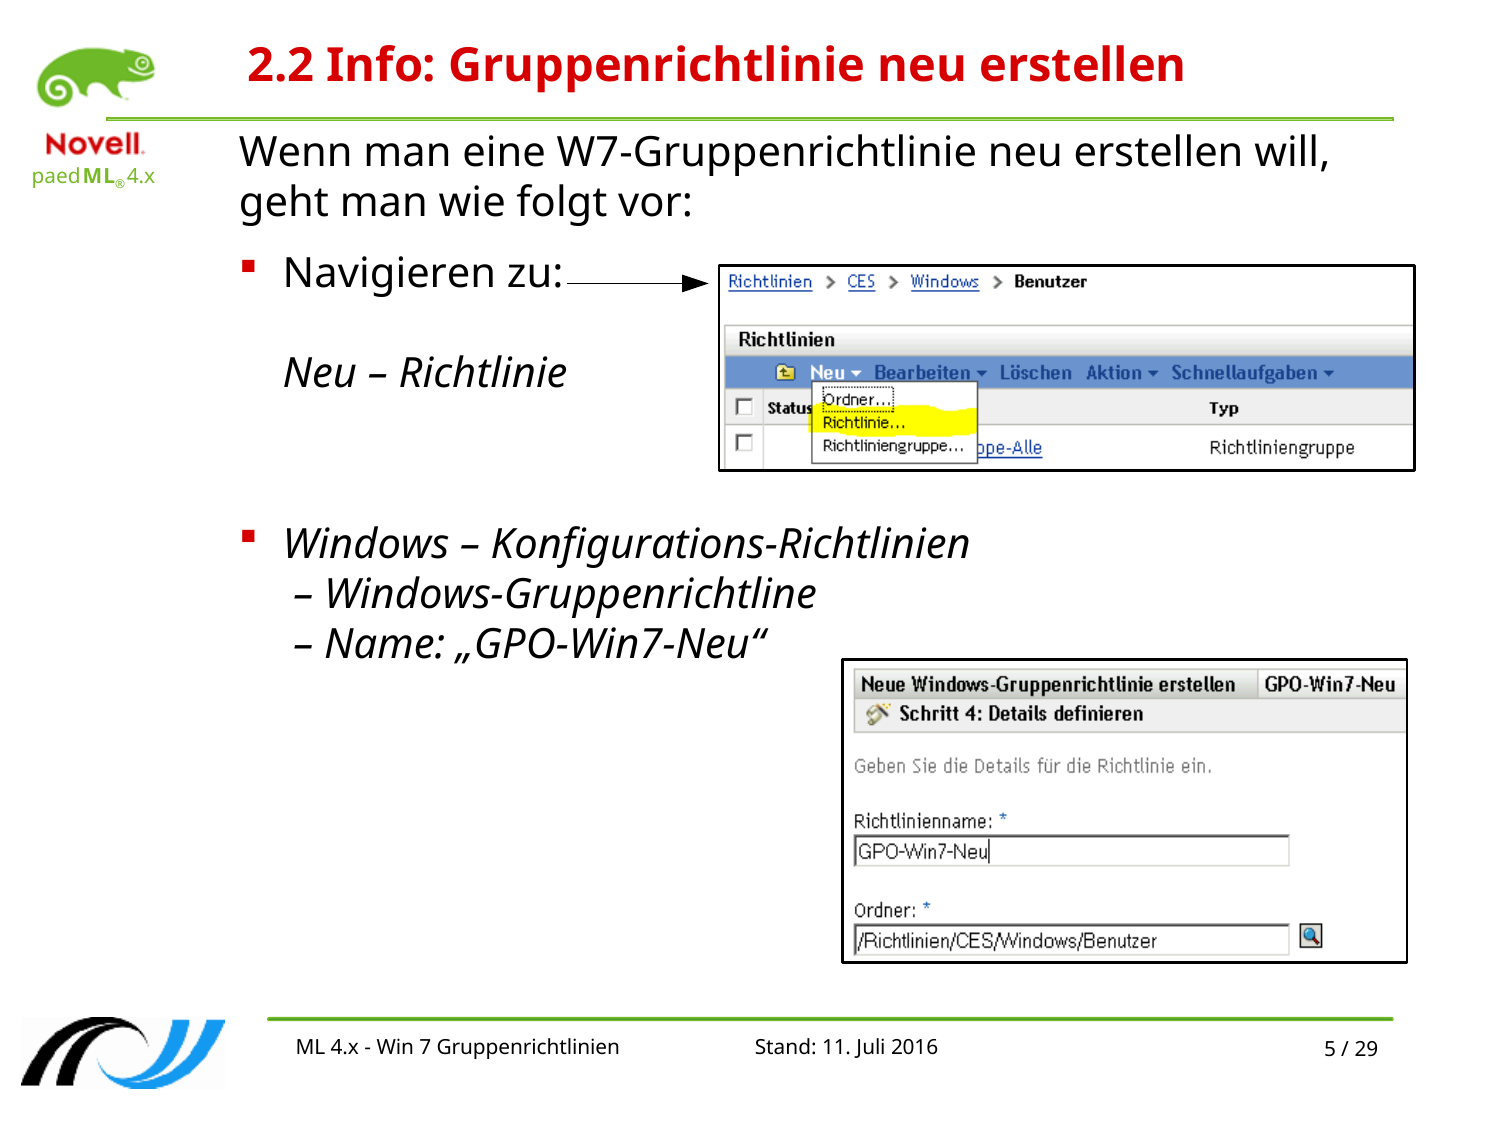

# 2.2 Info: Gruppenrichtlinie neu erstellen
Wenn man eine W7-Gruppenrichtlinie neu erstellen will, geht man wie folgt vor:
Navigieren zu:
Neu – Richtlinie
Windows – Konfigurations-Richtlinien
 – Windows-Gruppenrichtline
 – Name: „GPO-Win7-Neu“
ML 4.x - Win 7 Gruppenrichtlinien
11. Juli 2016
5